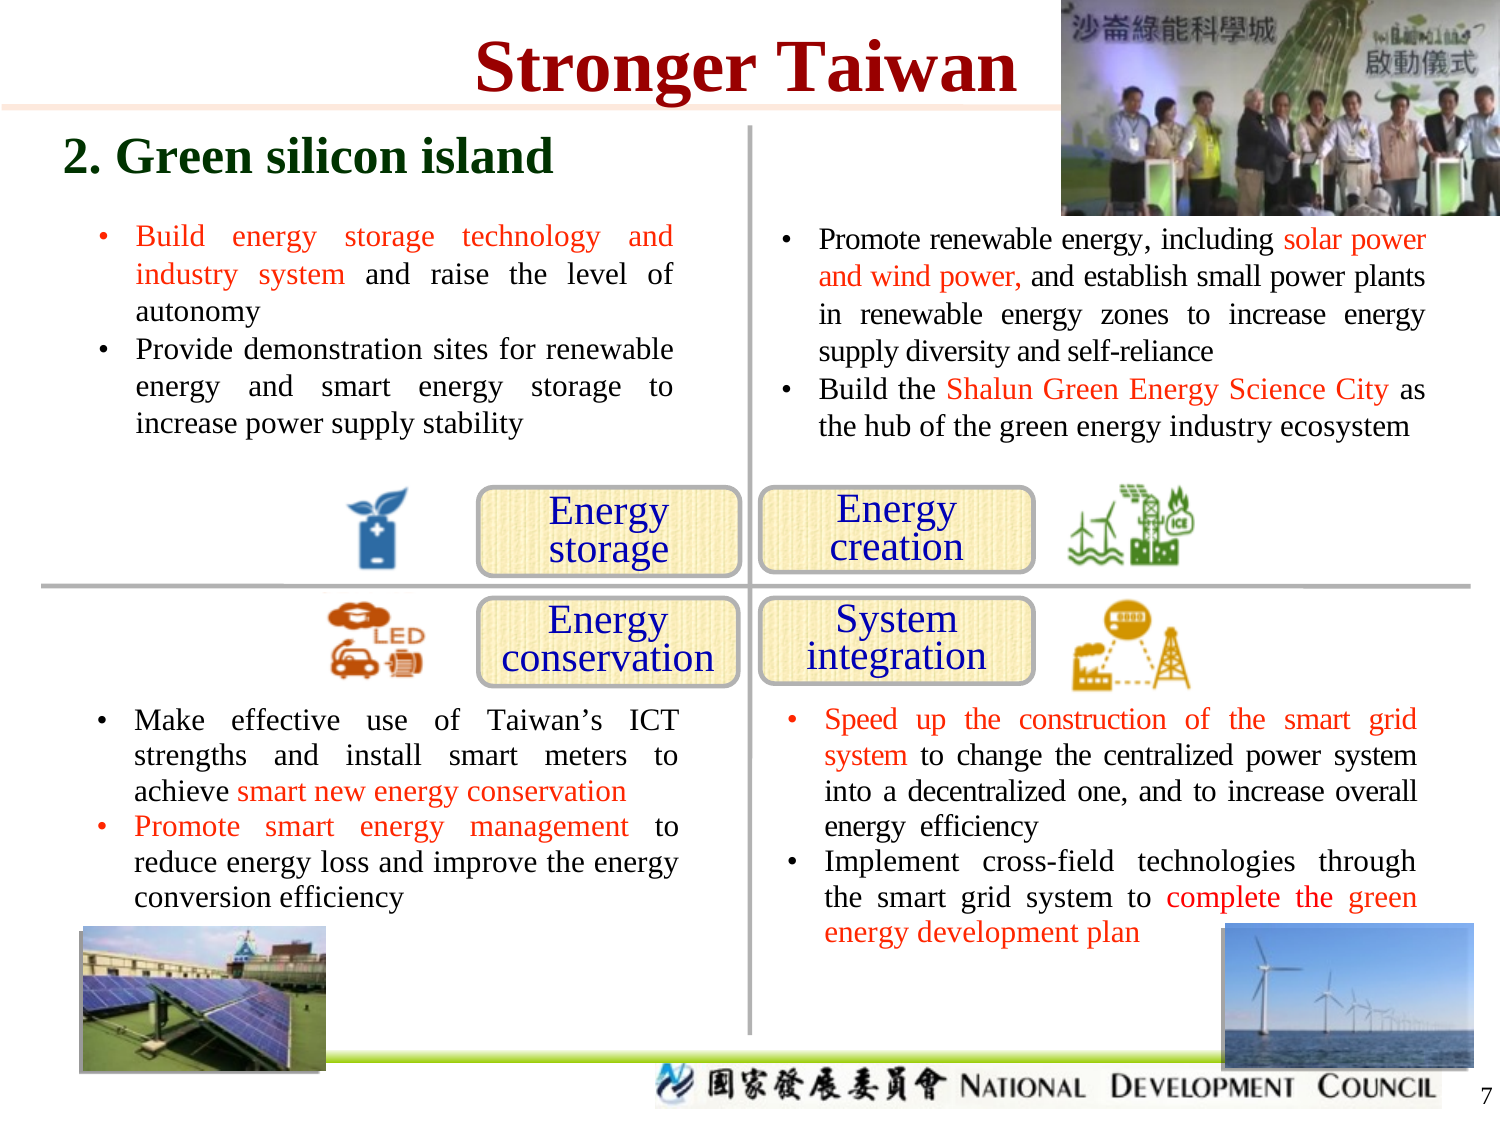

Stronger Taiwan
2. Green silicon island
•	Build energy storage technology and industry system and raise the level of autonomy
•	Provide demonstration sites for renewable energy and smart energy storage to increase power supply stability
•	Promote renewable energy, including solar power and wind power, and establish small power plants in renewable energy zones to increase energy supply diversity and self-reliance
•	Build the Shalun Green Energy Science City as the hub of the green energy industry ecosystem
Energy creation
Energy storage
System integration
Energy conservation
•	Speed up the construction of the smart grid system to change the centralized power system into a decentralized one, and to increase overall energy efficiency
•	Implement cross-field technologies through the smart grid system to complete the green energy development plan
•	Make effective use of Taiwan’s ICT strengths and install smart meters to achieve smart new energy conservation
•	Promote smart energy management to reduce energy loss and improve the energy conversion efficiency